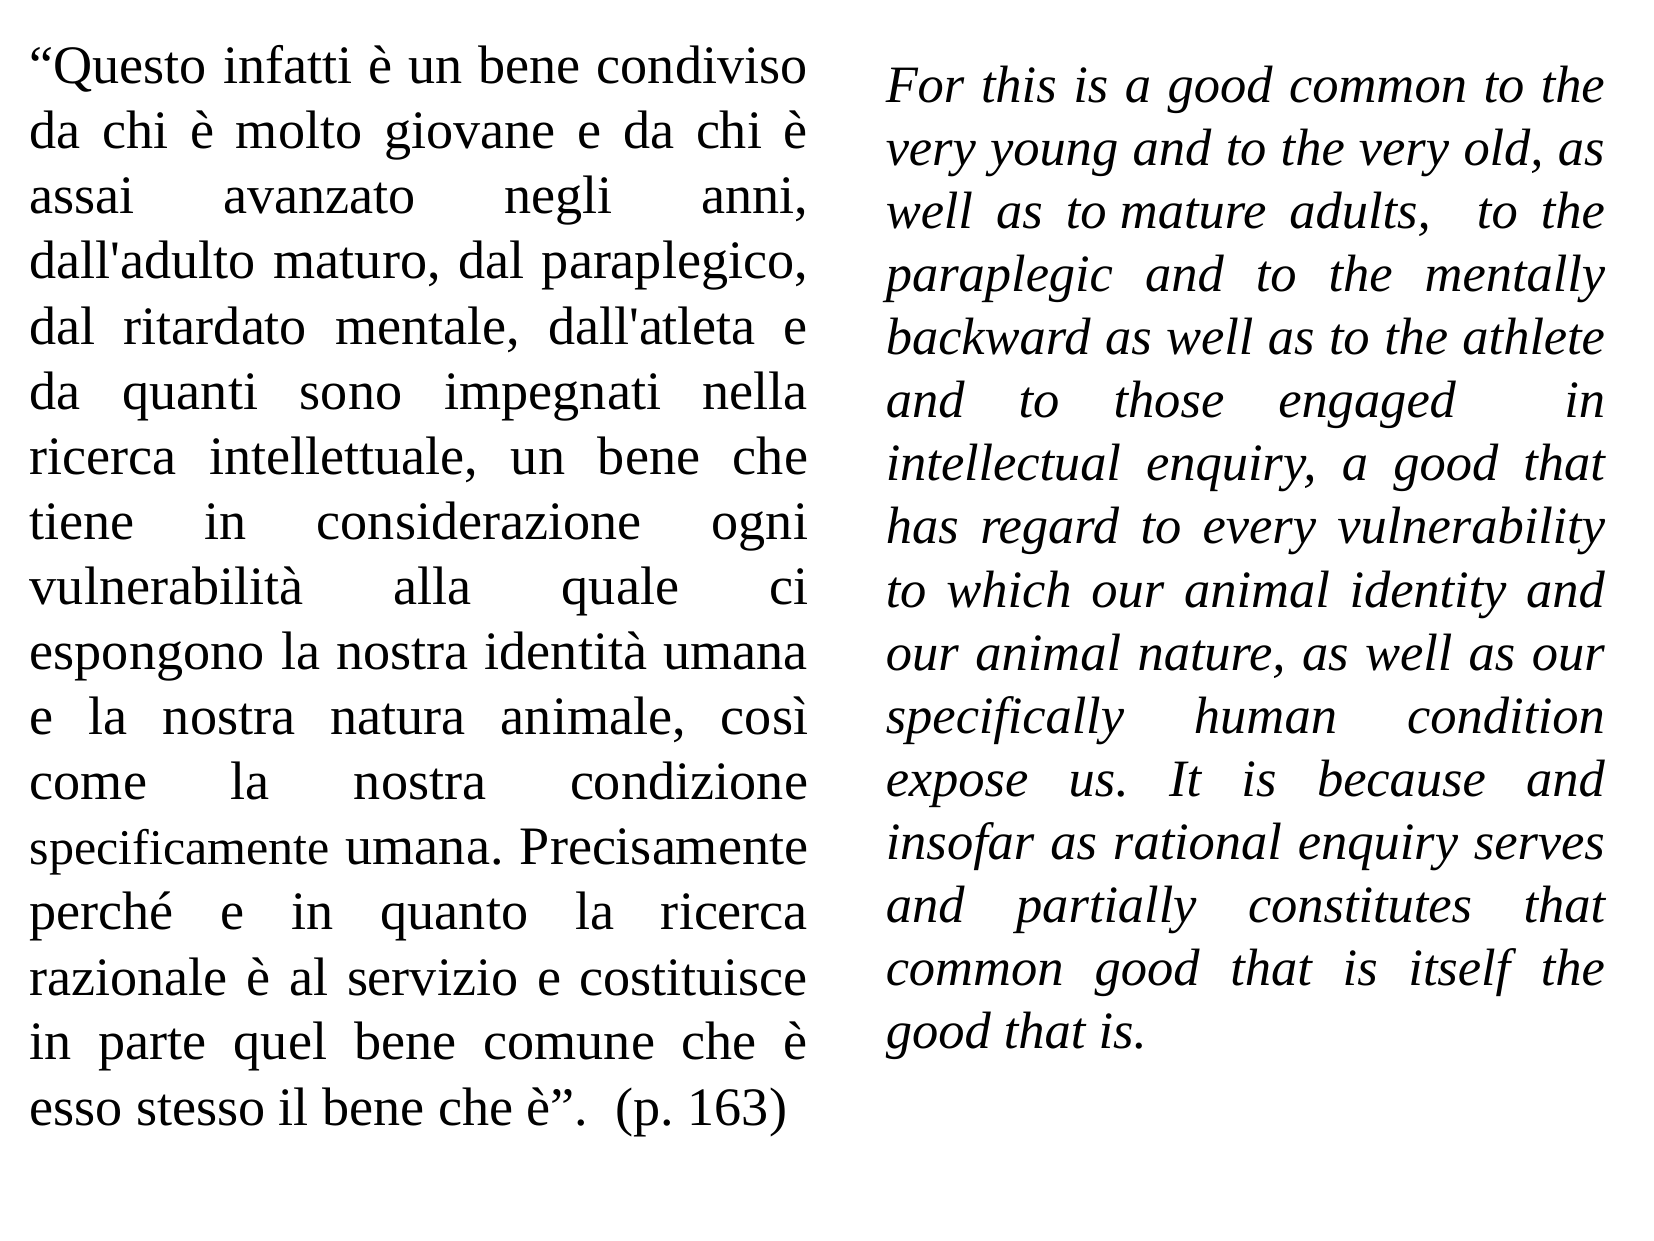

# “Questo infatti è un bene condiviso da chi è molto giovane e da chi è assai avanzato negli anni, dall'adulto maturo, dal paraplegico, dal ritardato mentale, dall'atleta e da quanti sono impegnati nella ricerca intellettuale, un bene che tiene in considerazione ogni vulnerabilità alla quale ci espongono la nostra identità umana e la nostra natura animale, così come la nostra condizione specificamente umana. Precisamente perché e in quanto la ricerca razionale è al servizio e costituisce in parte quel bene comune che è esso stesso il bene che è”. (p. 163)
For this is a good common to the very young and to the very old, as well as to mature adults, to the paraplegic and to the mentally backward as well as to the athlete and to those engaged in intellectual enquiry, a good that has regard to every vulnerability to which our animal identity and our animal nature, as well as our specifically human condition expose us. It is because and insofar as rational enquiry serves and partially constitutes that common good that is itself the good that is.